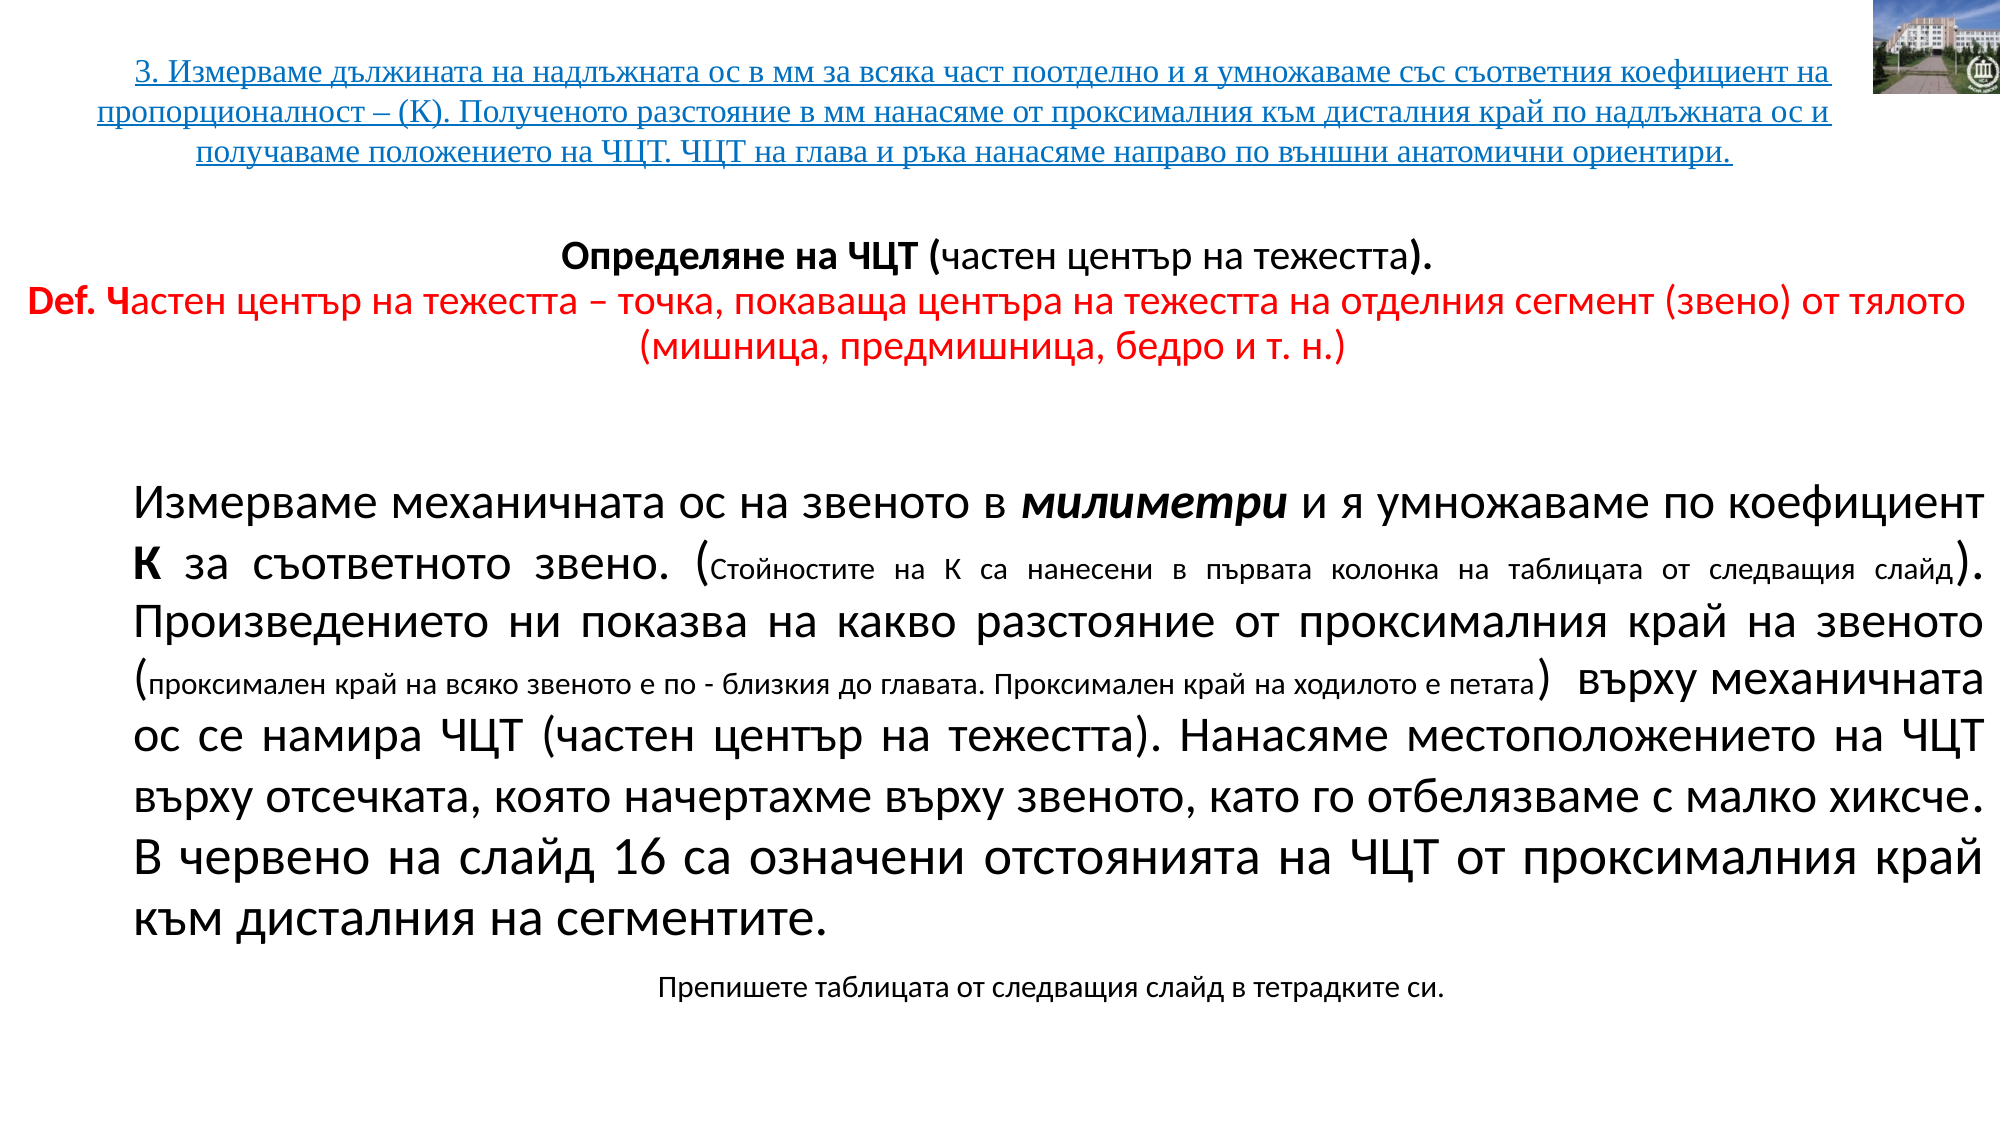

3. Измерваме дължината на надлъжната ос в мм за всяка част поотделно и я умножаваме със съответния коефициент на пропорционалност – (К). Полученото разстояние в мм нанасяме от проксималния към дисталния край по надлъжната ос и получаваме положението на ЧЦТ. ЧЦТ на глава и ръка нанасяме направо по външни анатомични ориентири.
# Определяне на ЧЦТ (частен център на тежестта). Def. Частен център на тежестта – точка, покаваща центъра на тежестта на отделния сегмент (звено) от тялото (мишница, предмишница, бедро и т. н.)
Измерваме механичната ос на звеното в милиметри и я умножаваме по коефициент К за съответното звено. (Стойностите на К са нанесени в първата колонка на таблицата от следващия слайд). Произведението ни показва на какво разстояние от проксималния край на звеното (проксимален край на всяко звеното е по - близкия до главата. Проксимален край на ходилото е петата) върху механичната ос се намира ЧЦТ (частен център на тежестта). Нанасяме местоположението на ЧЦТ върху отсечката, която начертахме върху звеното, като го отбелязваме с малко хиксче. В червено на слайд 16 са означени отстоянията на ЧЦТ от проксималния край към дисталния на сегментите.
Препишете таблицата от следващия слайд в тетрадките си.